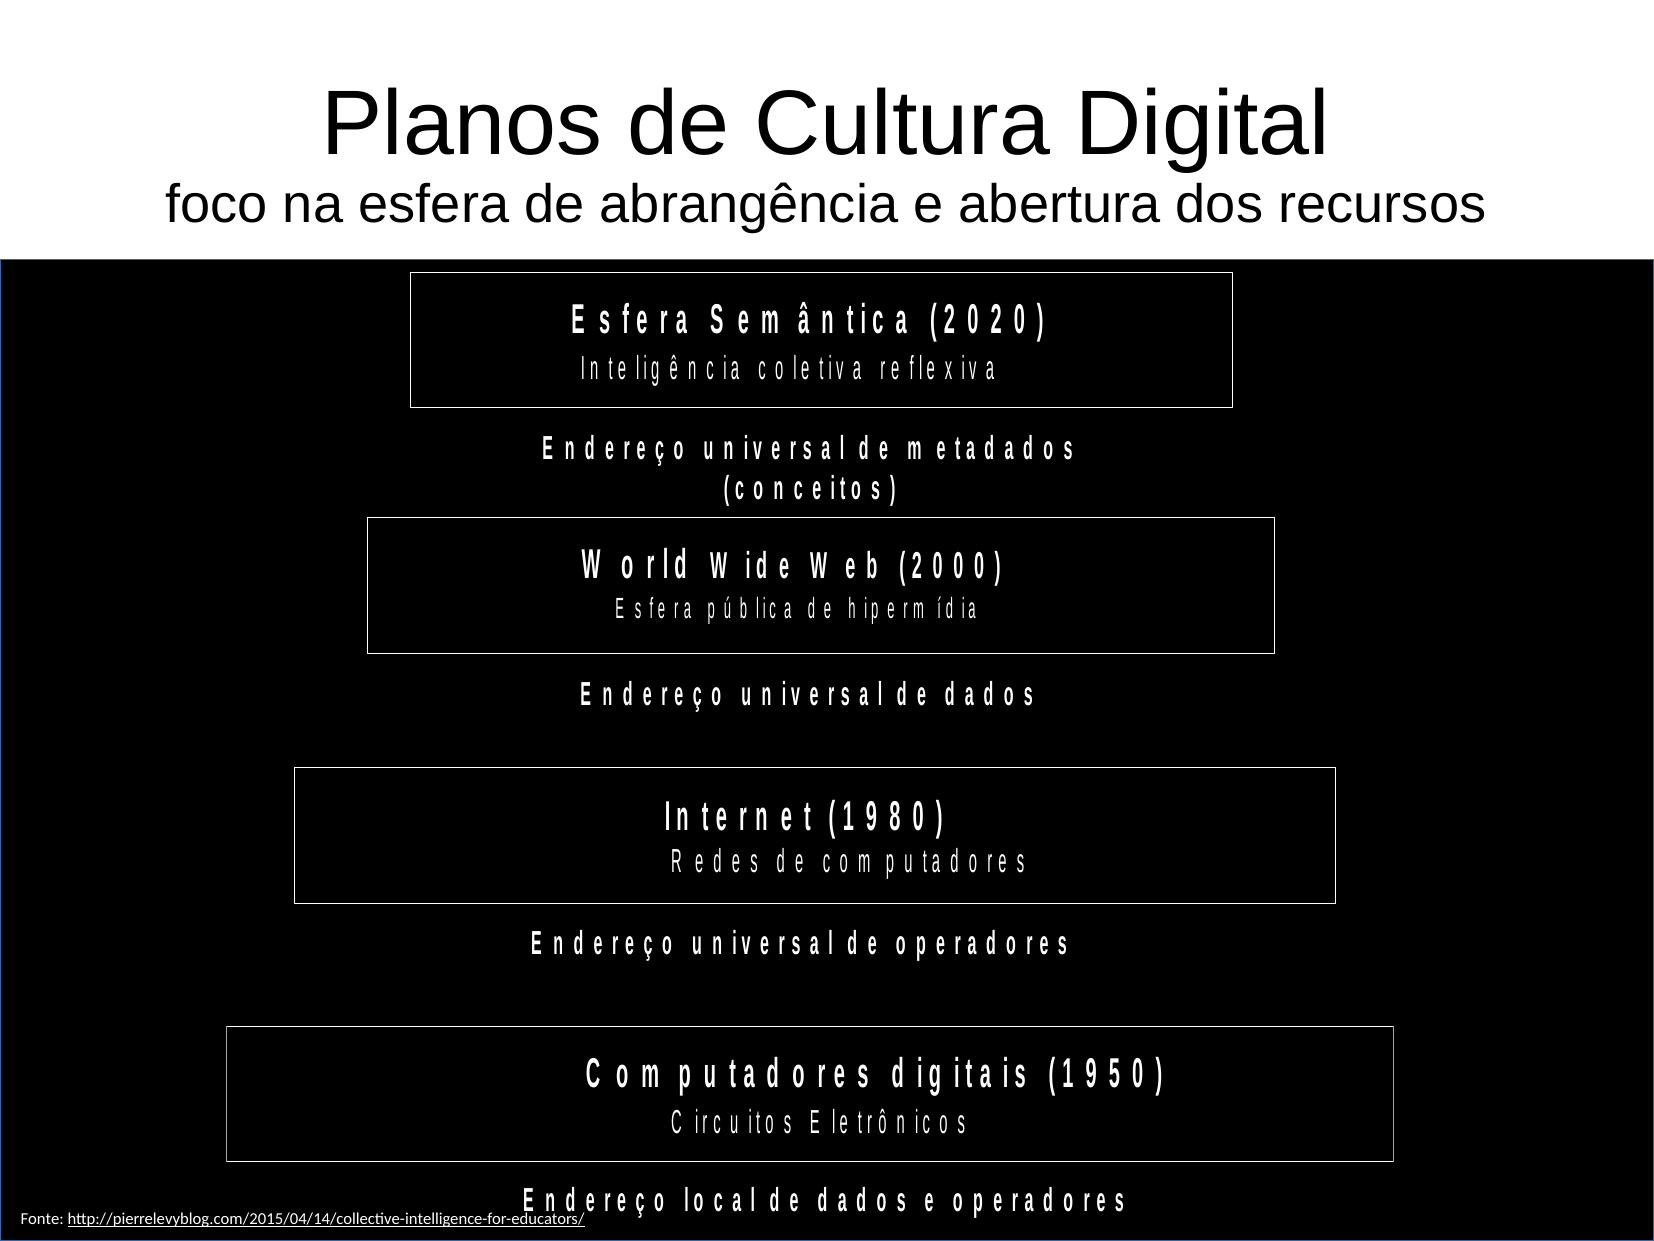

# Planos de Cultura Digital foco na esfera de abrangência e abertura dos recursos
Fonte: http://pierrelevyblog.com/2015/04/14/collective-intelligence-for-educators/